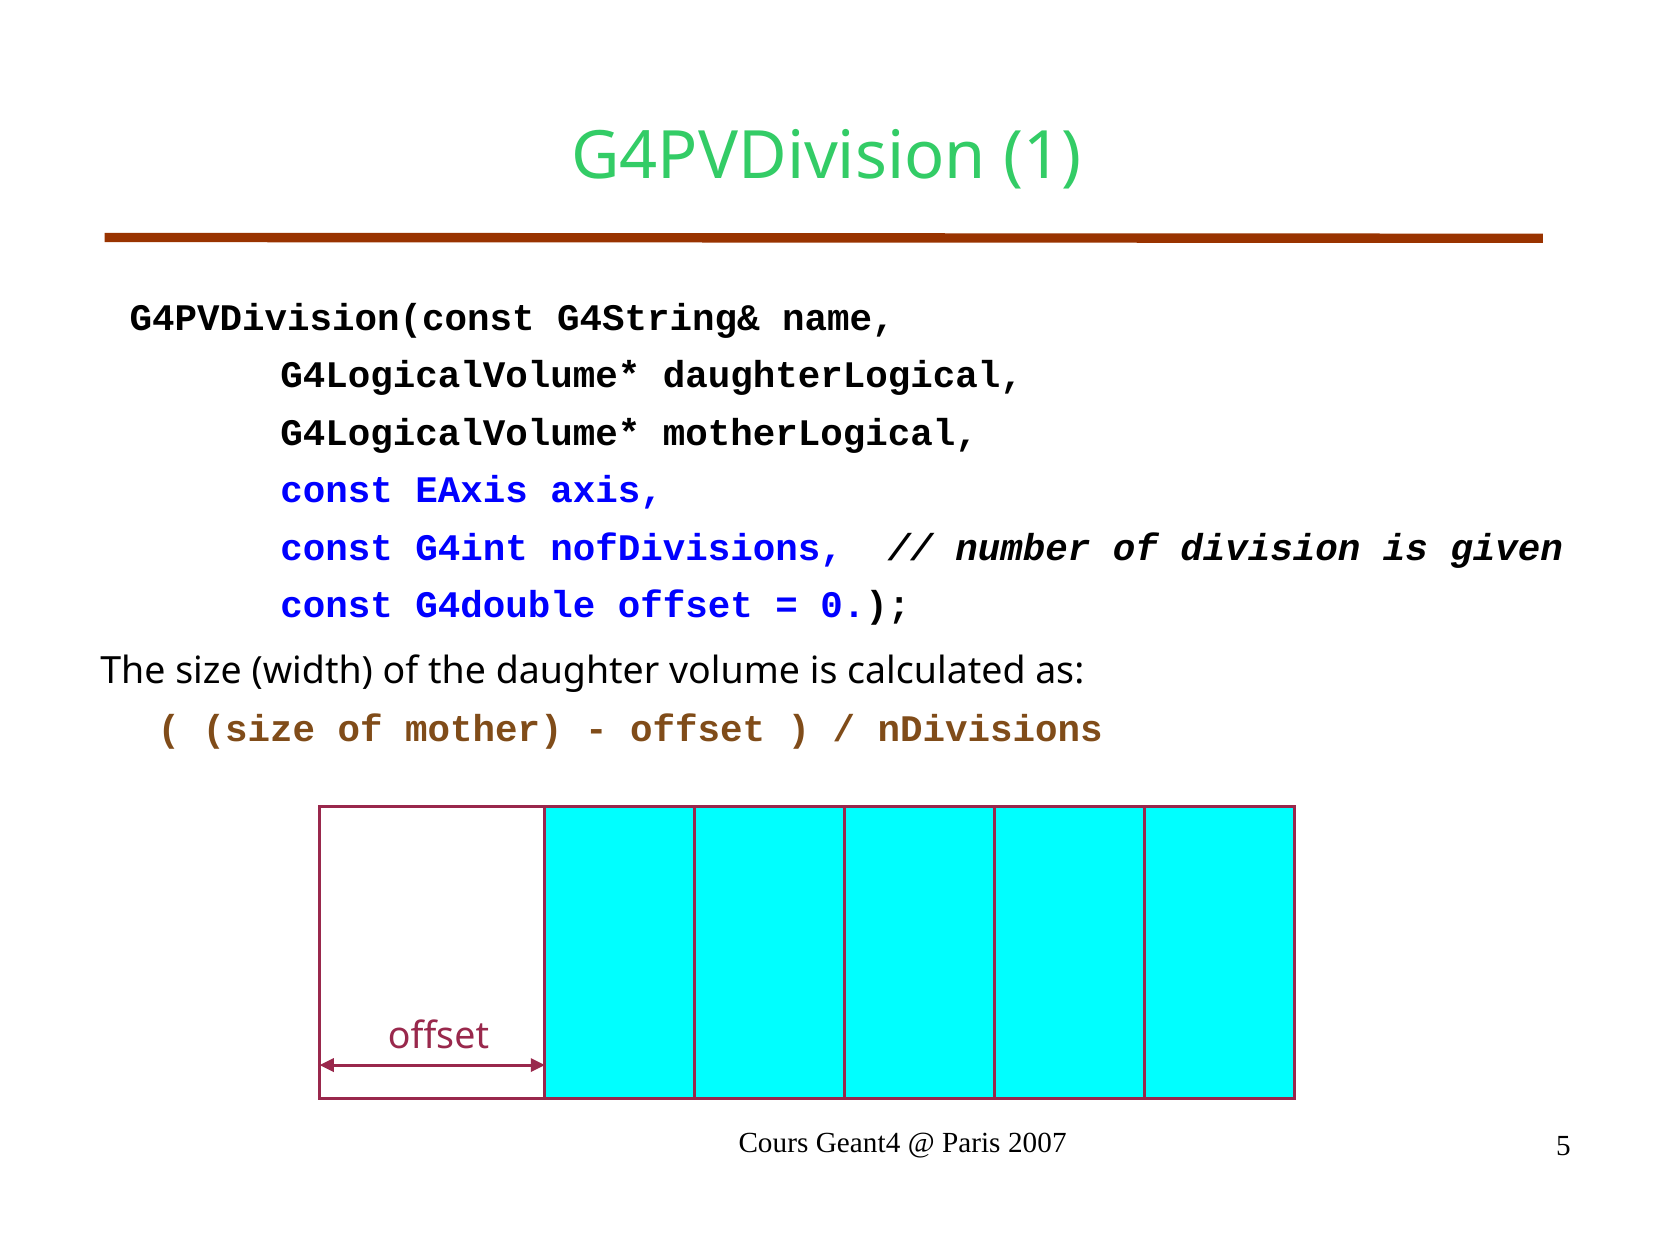

# G4PVDivision (1)
 G4PVDivision(const G4String& name,
 G4LogicalVolume* daughterLogical,
 G4LogicalVolume* motherLogical,
 const EAxis axis,
 const G4int nofDivisions, // number of division is given
 const G4double offset = 0.);
The size (width) of the daughter volume is calculated as:
( (size of mother) - offset ) / nDivisions
nDivisions
offset
offset
Cours Geant4 @ Paris 2007
5